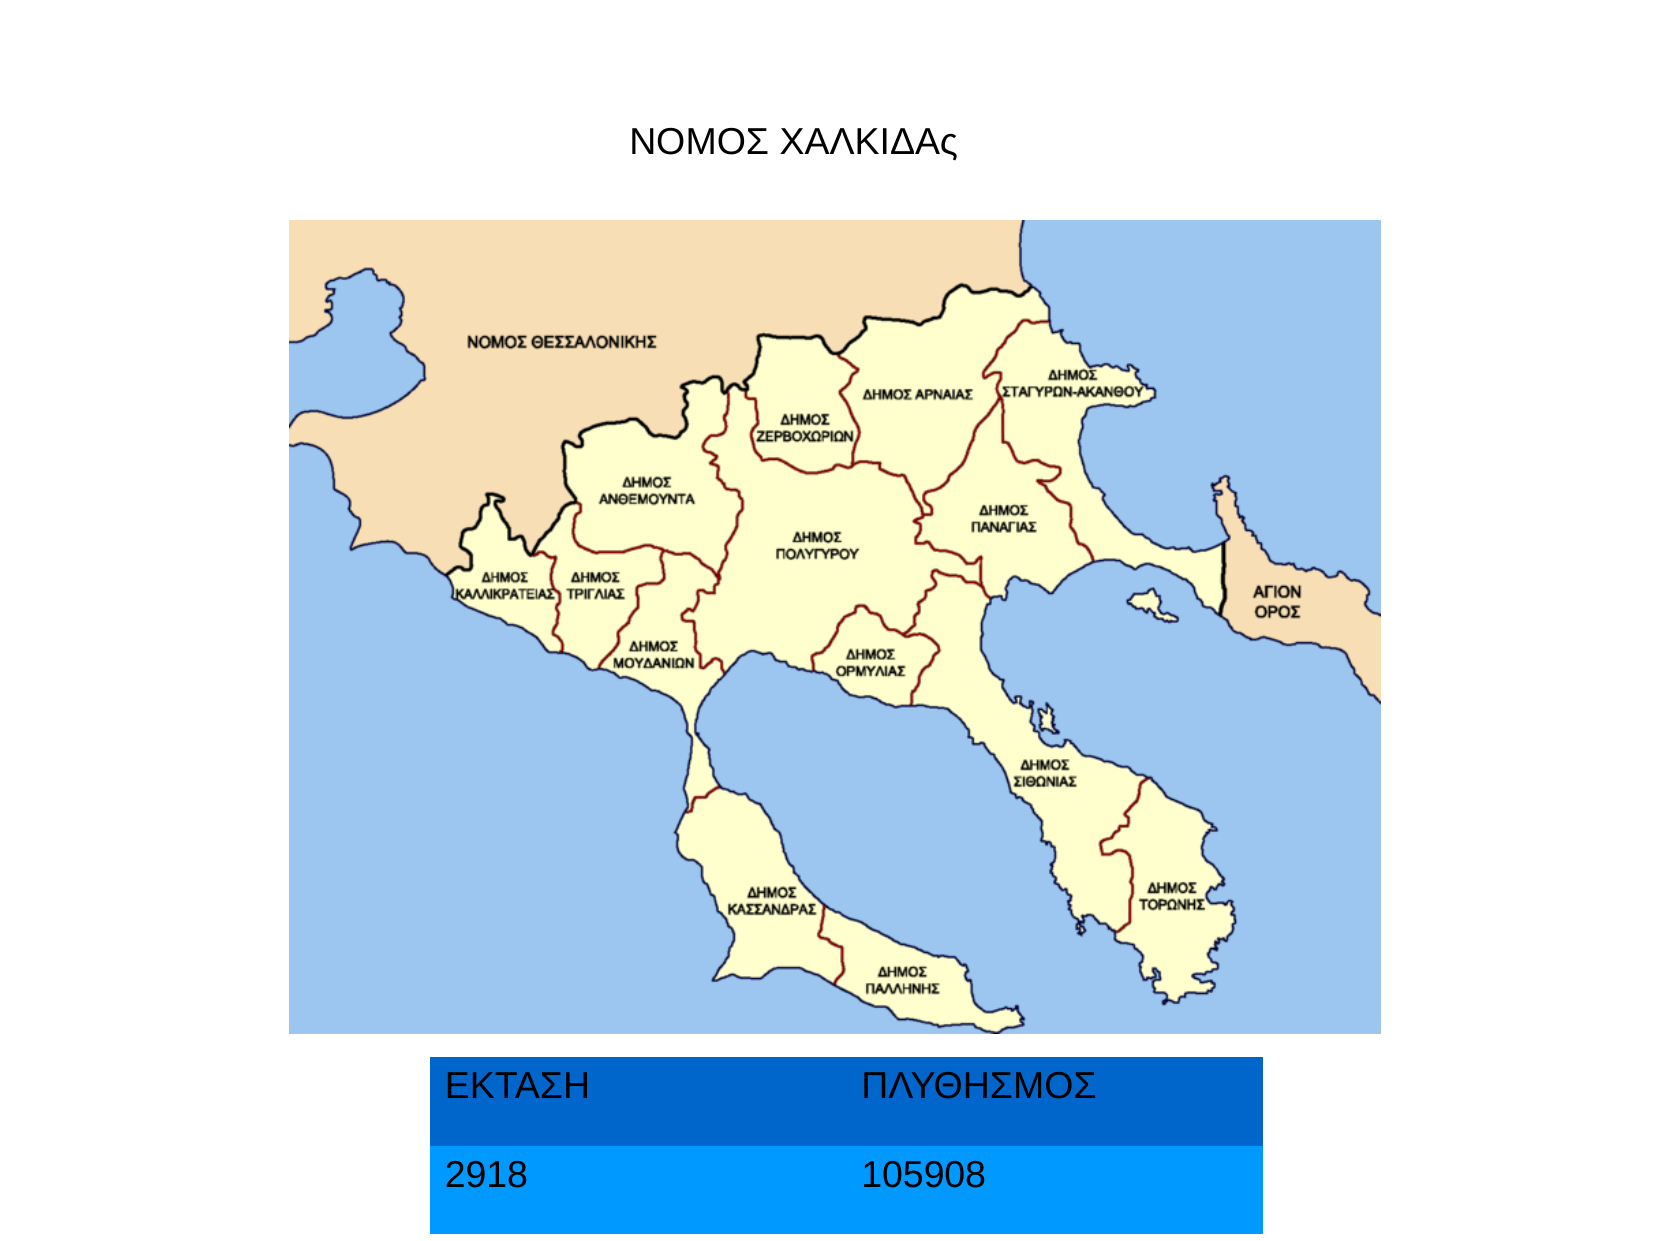

ΝΟΜΟΣ ΧΑΛΚΙΔΑς
| ΕΚΤΑΣΗ | ΠΛΥΘΗΣΜΟΣ |
| --- | --- |
| 2918 | 105908 |